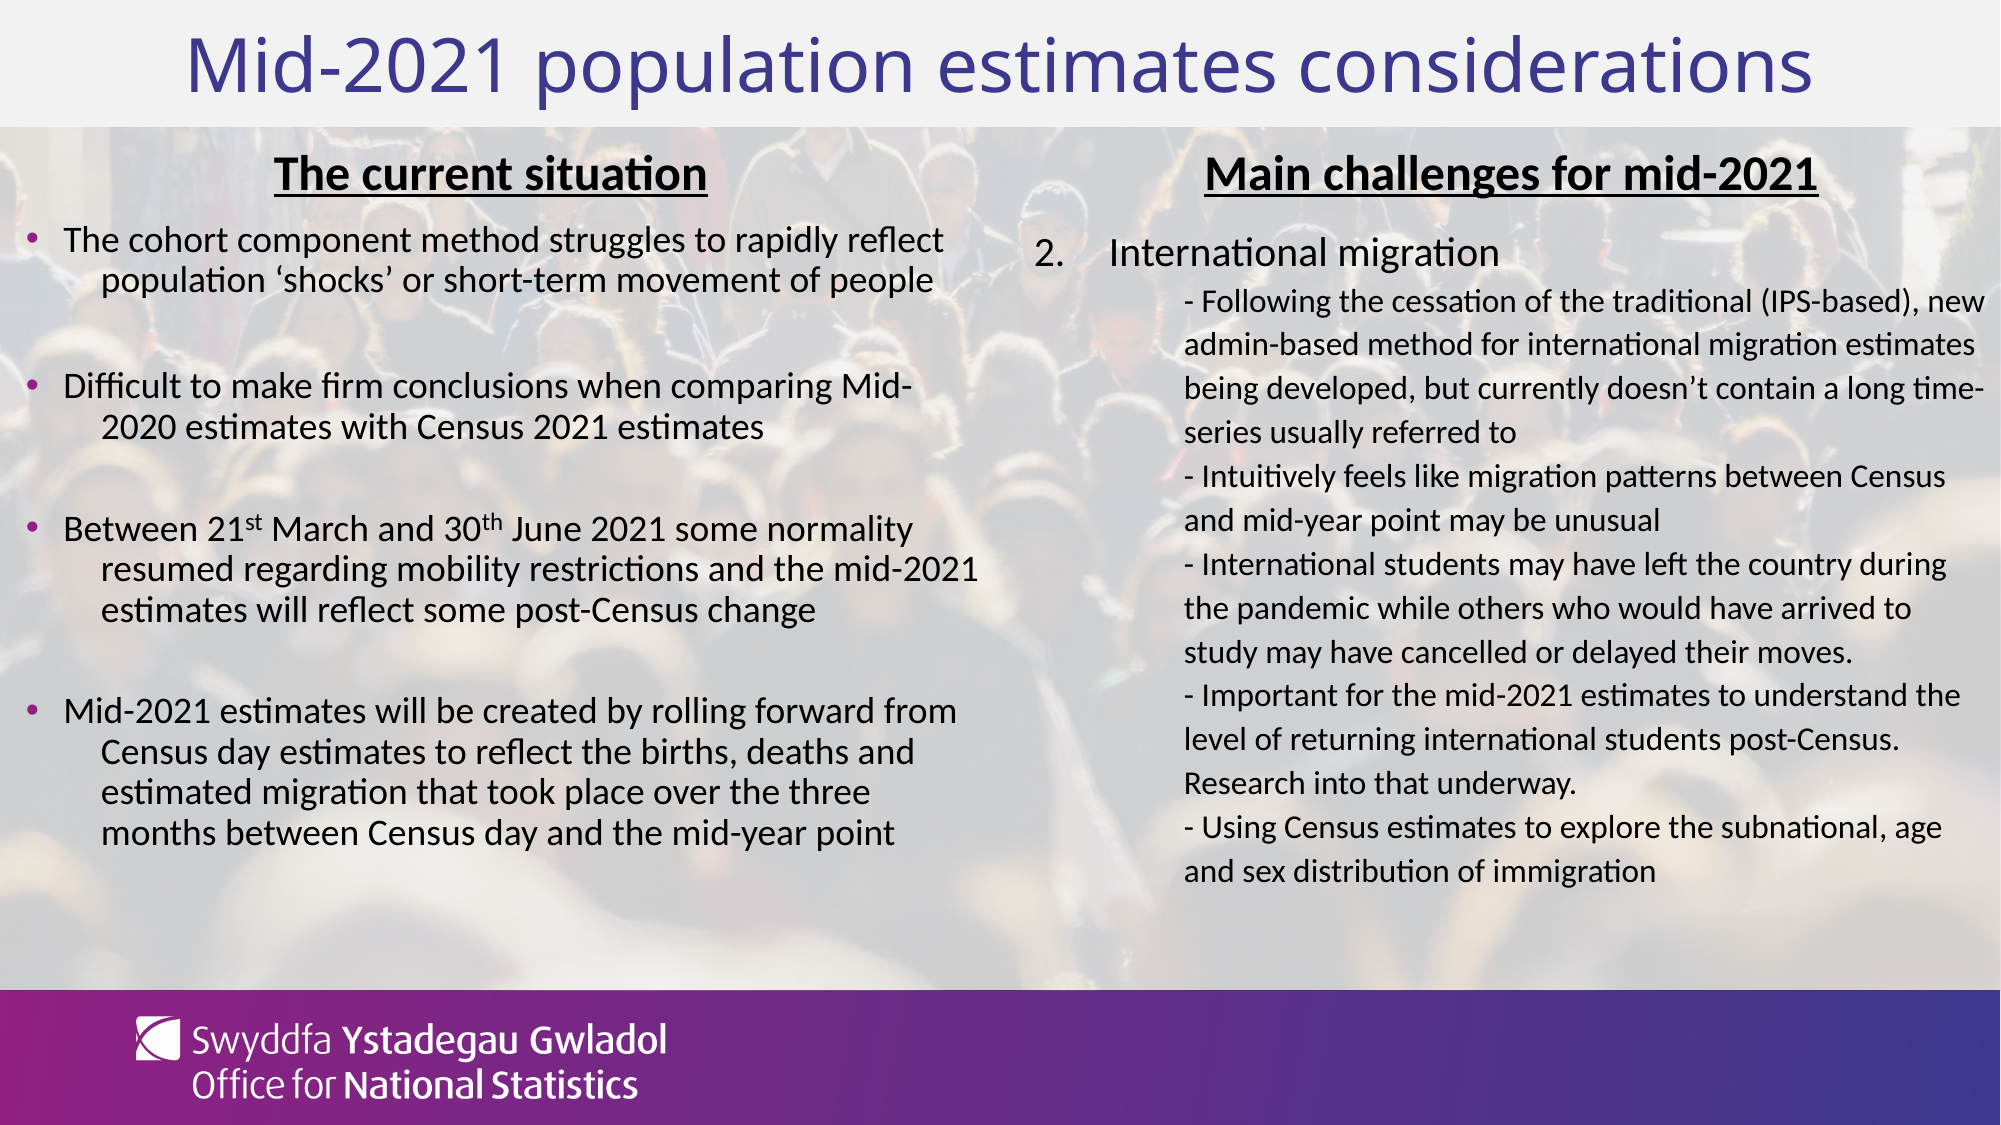

# Mid-2021 population estimates considerations
The current situation
Main challenges for mid-2021
International migration
- Following the cessation of the traditional (IPS-based), new admin-based method for international migration estimates being developed, but currently doesn’t contain a long time-series usually referred to
- Intuitively feels like migration patterns between Census and mid-year point may be unusual
- International students may have left the country during the pandemic while others who would have arrived to study may have cancelled or delayed their moves.
- Important for the mid-2021 estimates to understand the level of returning international students post-Census. Research into that underway.
- Using Census estimates to explore the subnational, age and sex distribution of immigration
The cohort component method struggles to rapidly reflect population ‘shocks’ or short-term movement of people
Difficult to make firm conclusions when comparing Mid-2020 estimates with Census 2021 estimates
Between 21st March and 30th June 2021 some normality resumed regarding mobility restrictions and the mid-2021 estimates will reflect some post-Census change
Mid-2021 estimates will be created by rolling forward from Census day estimates to reflect the births, deaths and estimated migration that took place over the three months between Census day and the mid-year point